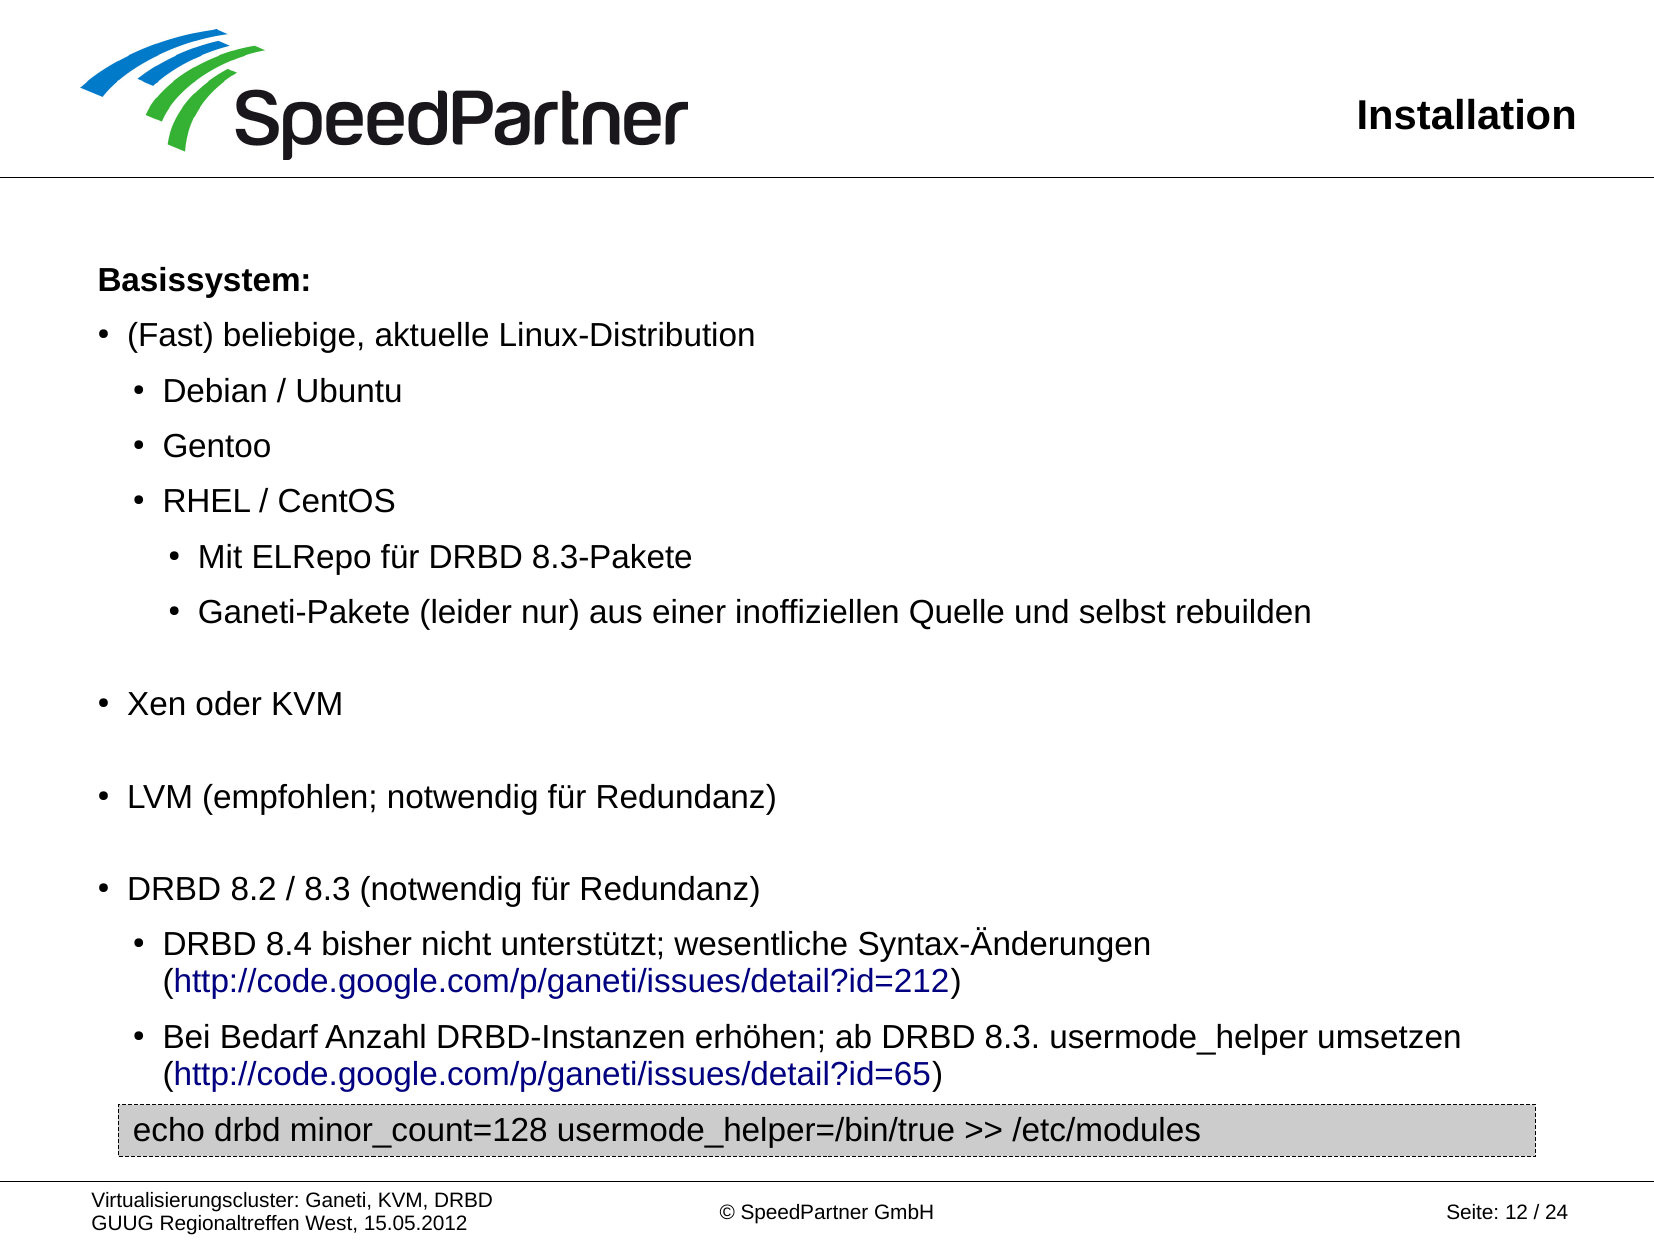

# Installation
Basissystem:
(Fast) beliebige, aktuelle Linux-Distribution
Debian / Ubuntu
Gentoo
RHEL / CentOS
Mit ELRepo für DRBD 8.3-Pakete
Ganeti-Pakete (leider nur) aus einer inoffiziellen Quelle und selbst rebuilden
Xen oder KVM
LVM (empfohlen; notwendig für Redundanz)
DRBD 8.2 / 8.3 (notwendig für Redundanz)
DRBD 8.4 bisher nicht unterstützt; wesentliche Syntax-Änderungen
(http://code.google.com/p/ganeti/issues/detail?id=212)
Bei Bedarf Anzahl DRBD-Instanzen erhöhen; ab DRBD 8.3. usermode_helper umsetzen
(http://code.google.com/p/ganeti/issues/detail?id=65)
echo drbd minor_count=128 usermode_helper=/bin/true >> /etc/modules